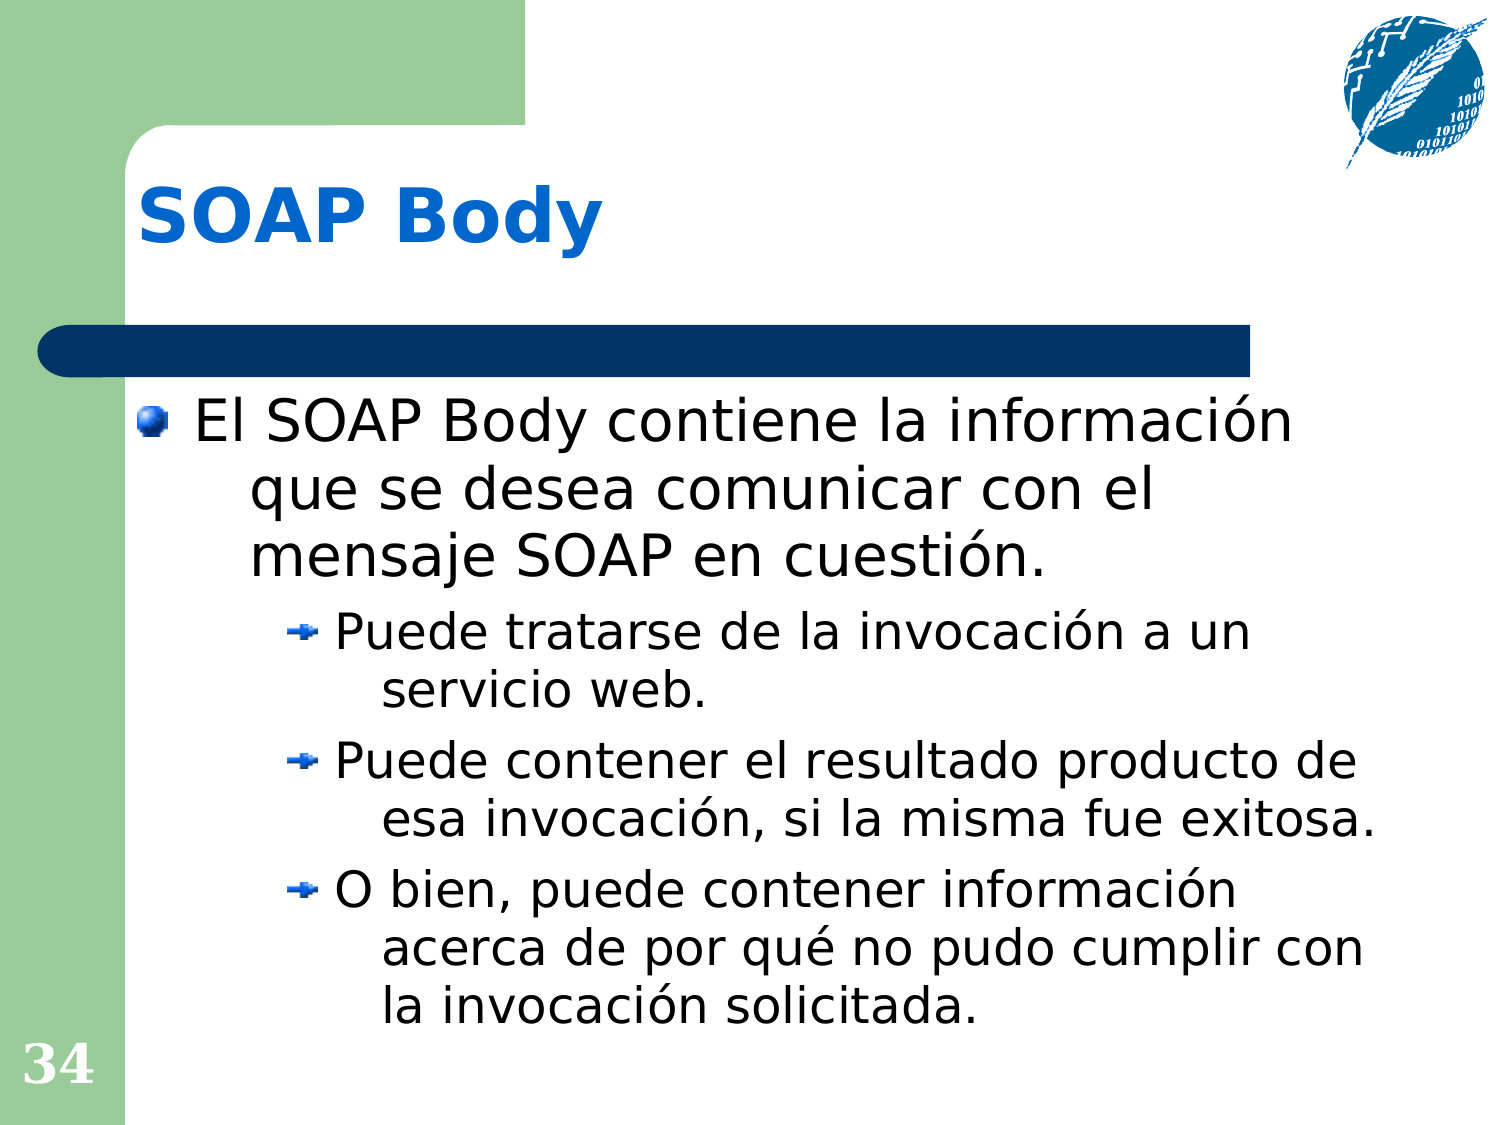

# SOAP Body
El SOAP Body contiene la información que se desea comunicar con el mensaje SOAP en cuestión.
Puede tratarse de la invocación a un servicio web.
Puede contener el resultado producto de esa invocación, si la misma fue exitosa.
O bien, puede contener información acerca de por qué no pudo cumplir con la invocación solicitada.
34